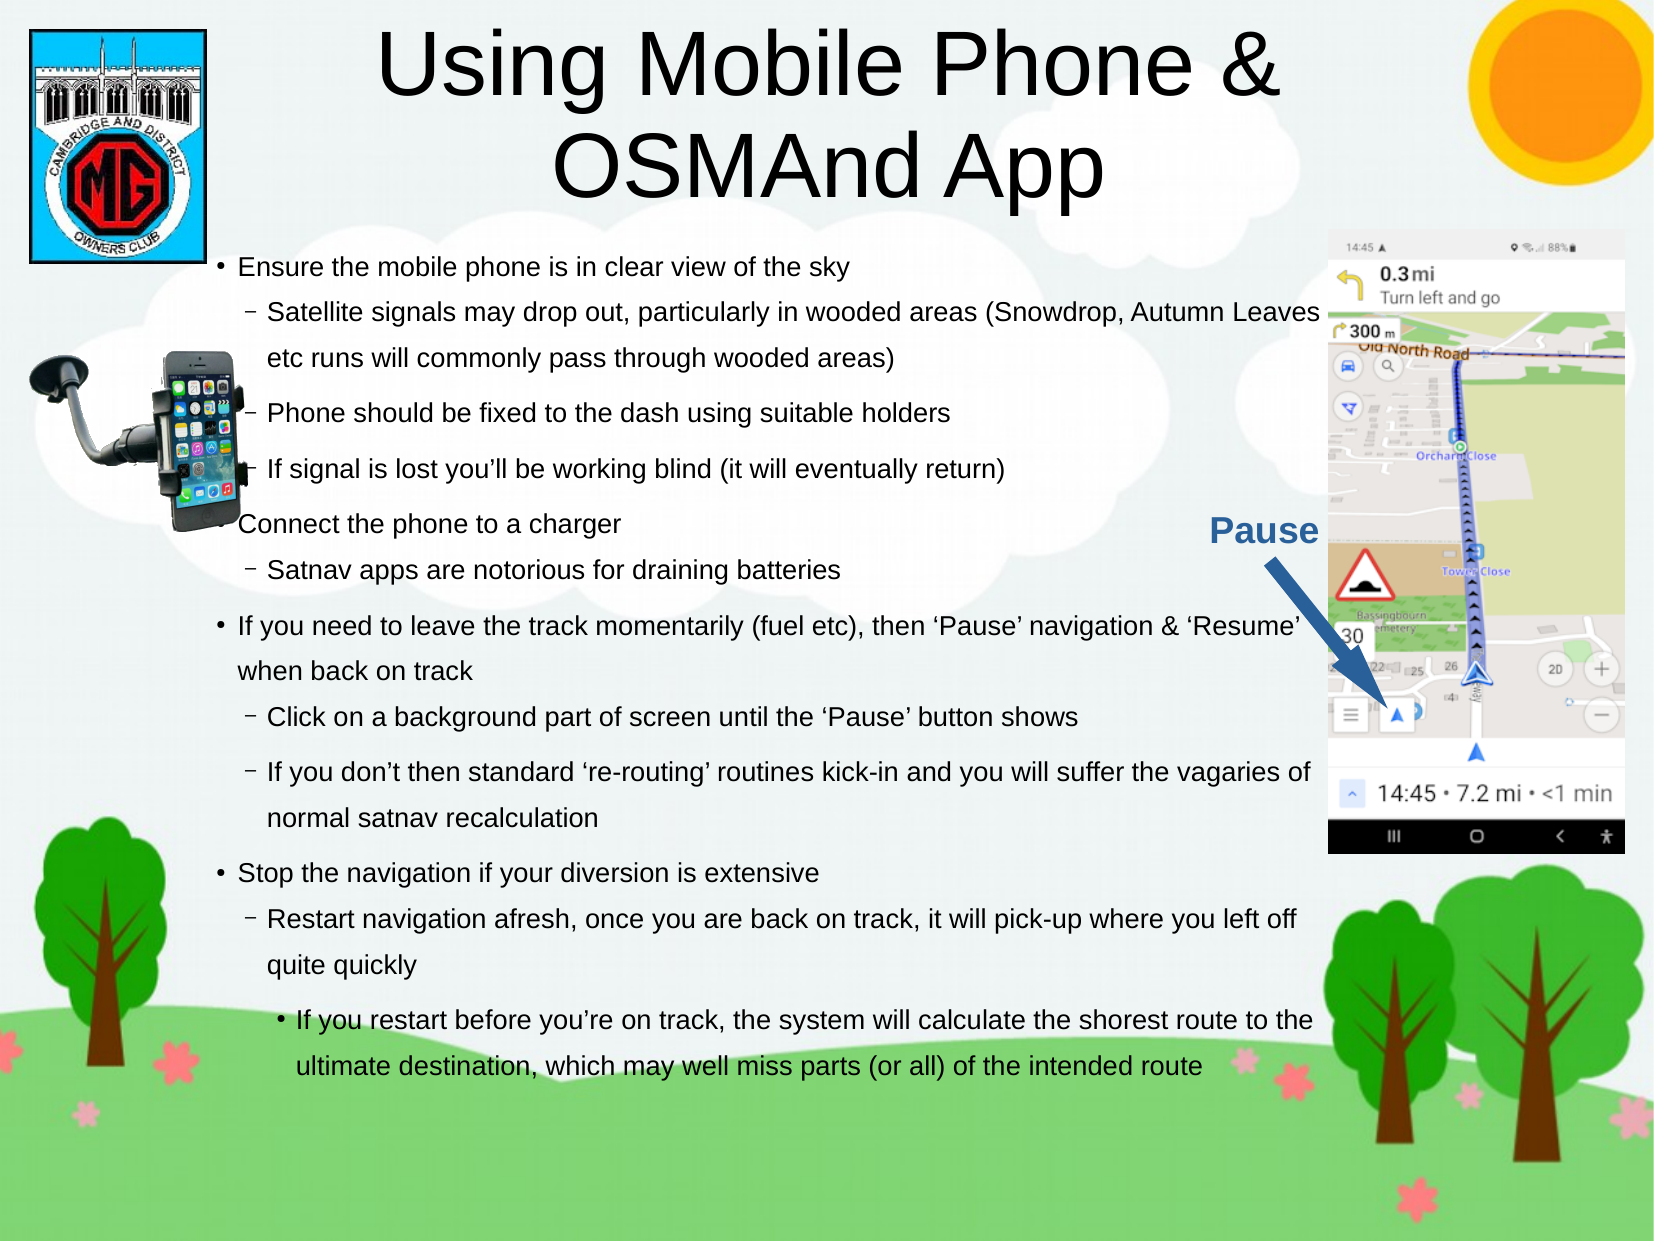

# Using Mobile Phone & OSMAnd App
Ensure the mobile phone is in clear view of the sky
Satellite signals may drop out, particularly in wooded areas (Snowdrop, Autumn Leaves etc runs will commonly pass through wooded areas)
Phone should be fixed to the dash using suitable holders
If signal is lost you’ll be working blind (it will eventually return)
Connect the phone to a charger
Satnav apps are notorious for draining batteries
If you need to leave the track momentarily (fuel etc), then ‘Pause’ navigation & ‘Resume’ when back on track
Click on a background part of screen until the ‘Pause’ button shows
If you don’t then standard ‘re-routing’ routines kick-in and you will suffer the vagaries of normal satnav recalculation
Stop the navigation if your diversion is extensive
Restart navigation afresh, once you are back on track, it will pick-up where you left off quite quickly
If you restart before you’re on track, the system will calculate the shorest route to the ultimate destination, which may well miss parts (or all) of the intended route
Pause